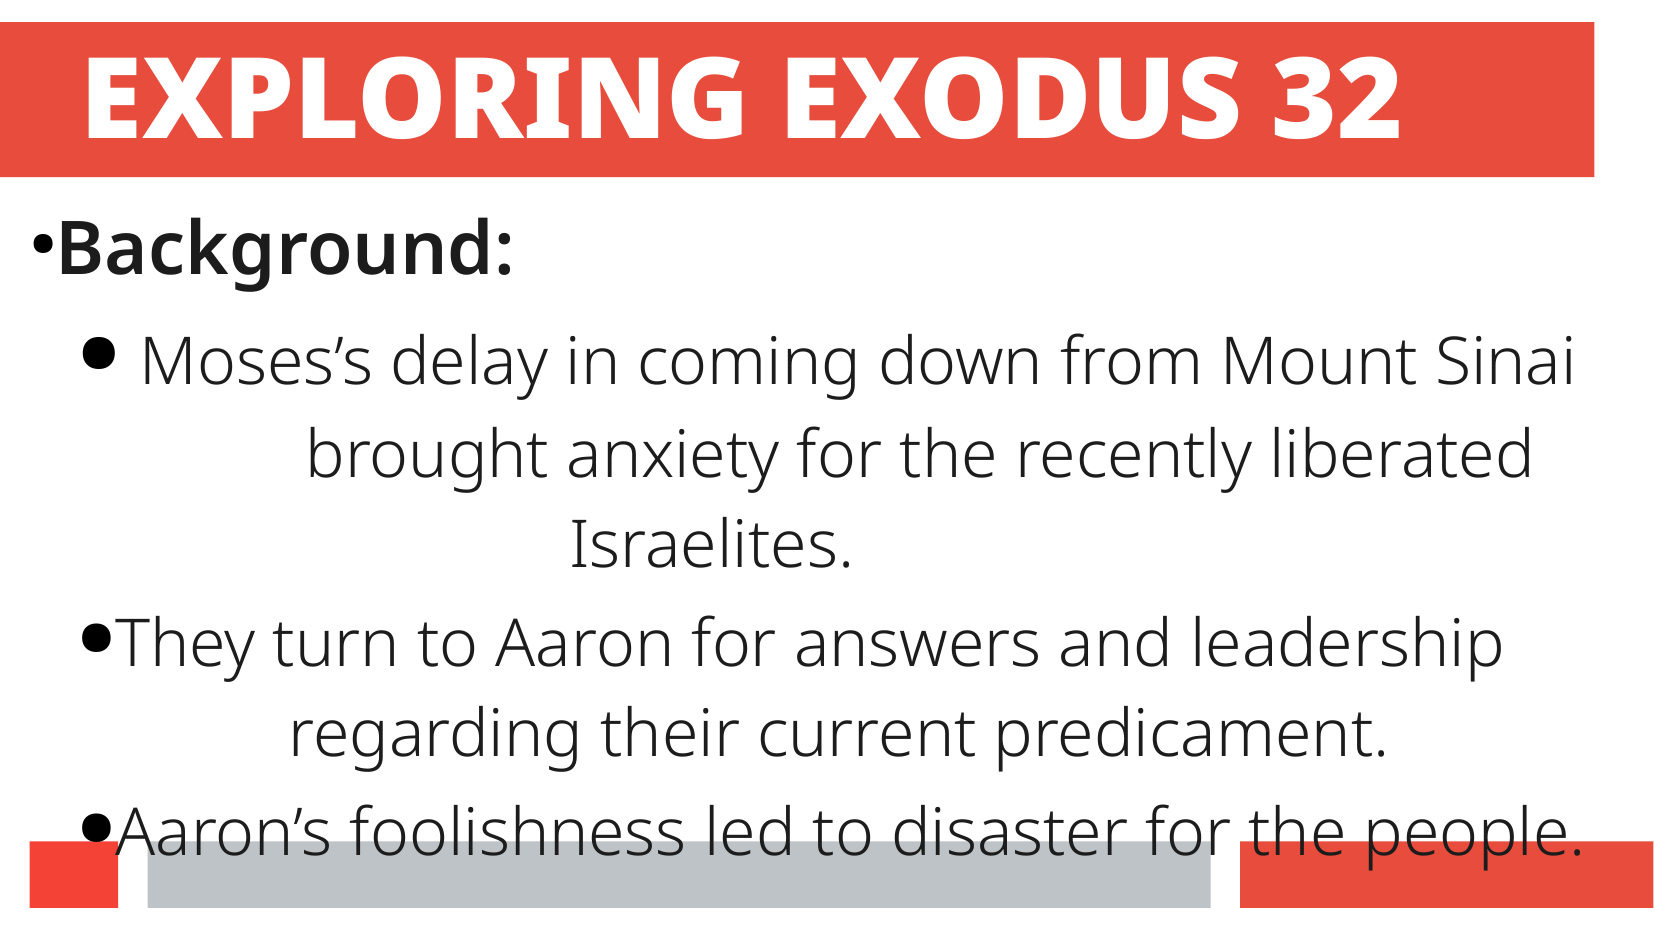

# EXPLORING EXODUS 32
Background:
 Moses’s delay in coming down from Mount Sinai 	 brought anxiety for the recently liberated 	 	 	 Israelites.
They turn to Aaron for answers and leadership 	 	 regarding their current predicament.
Aaron’s foolishness led to disaster for the people.